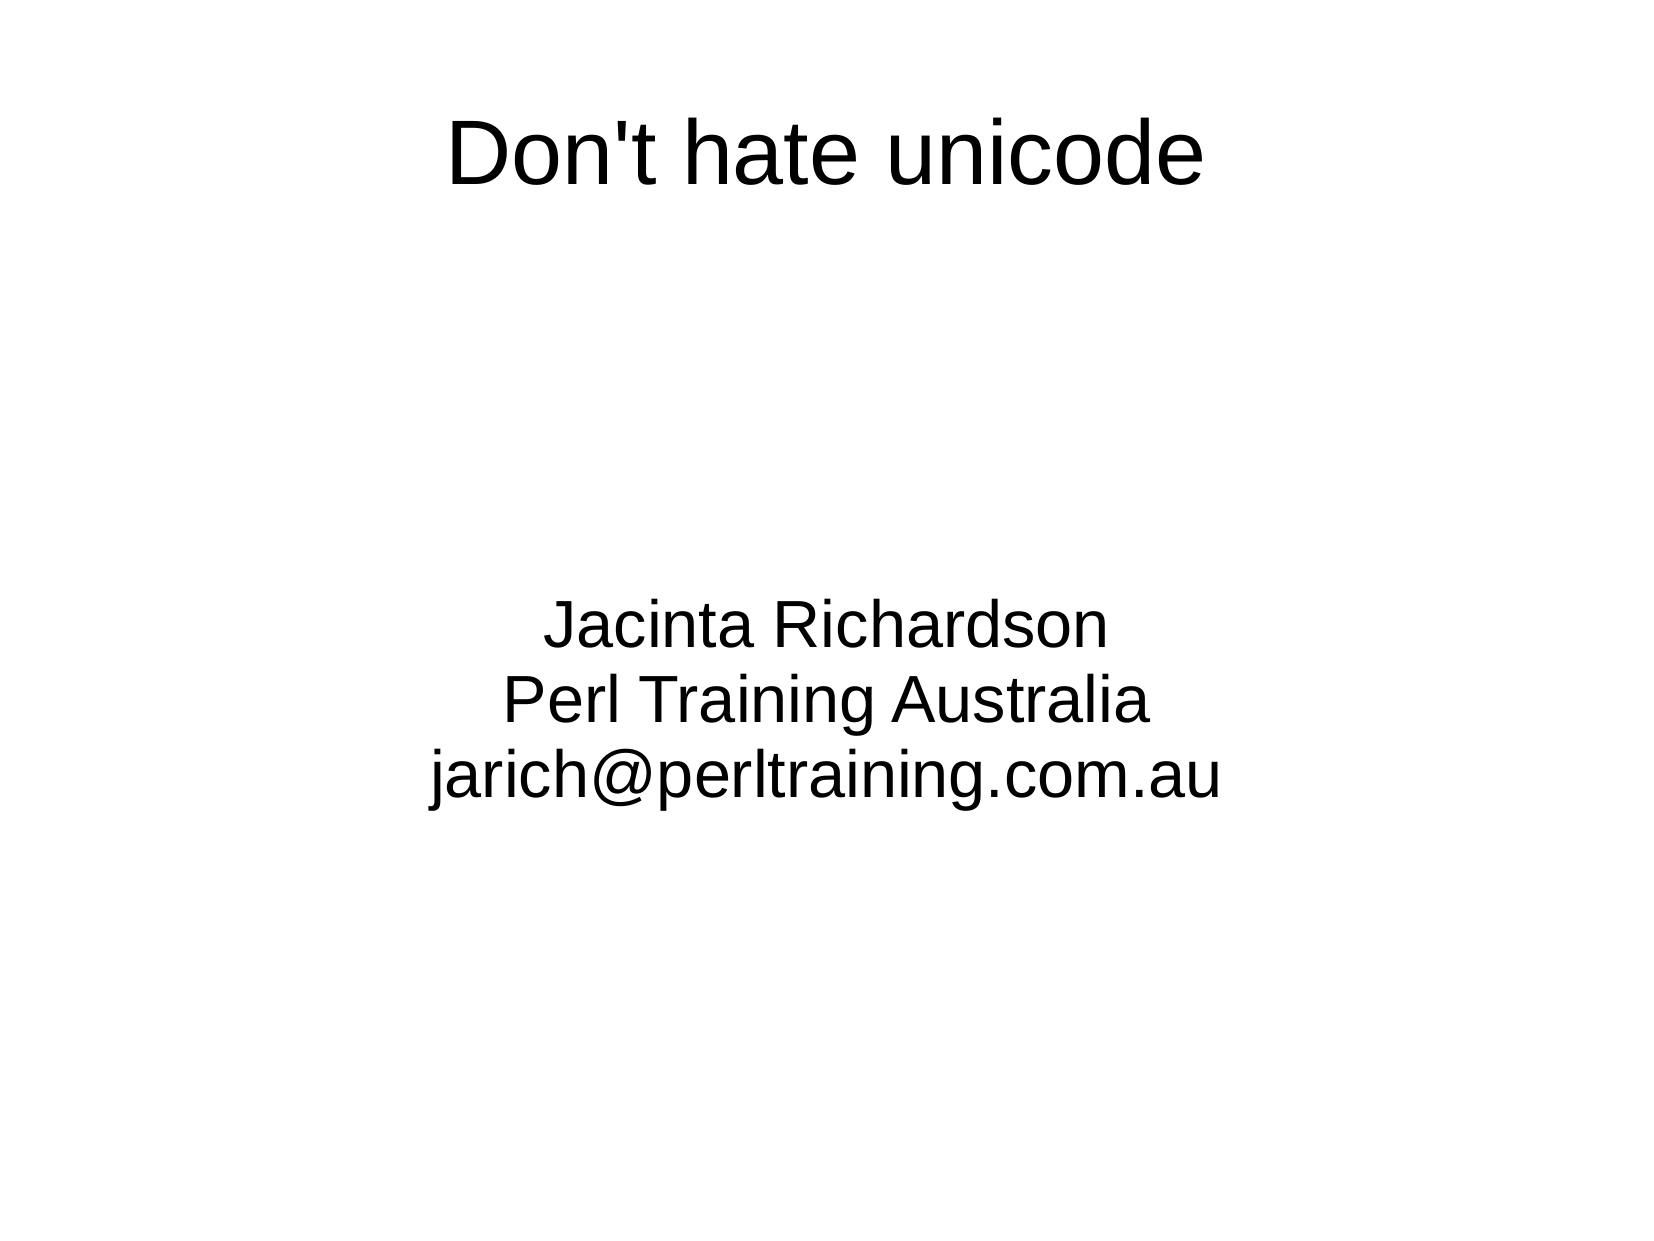

# Don't hate unicode
Jacinta Richardson
Perl Training Australia
jarich@perltraining.com.au